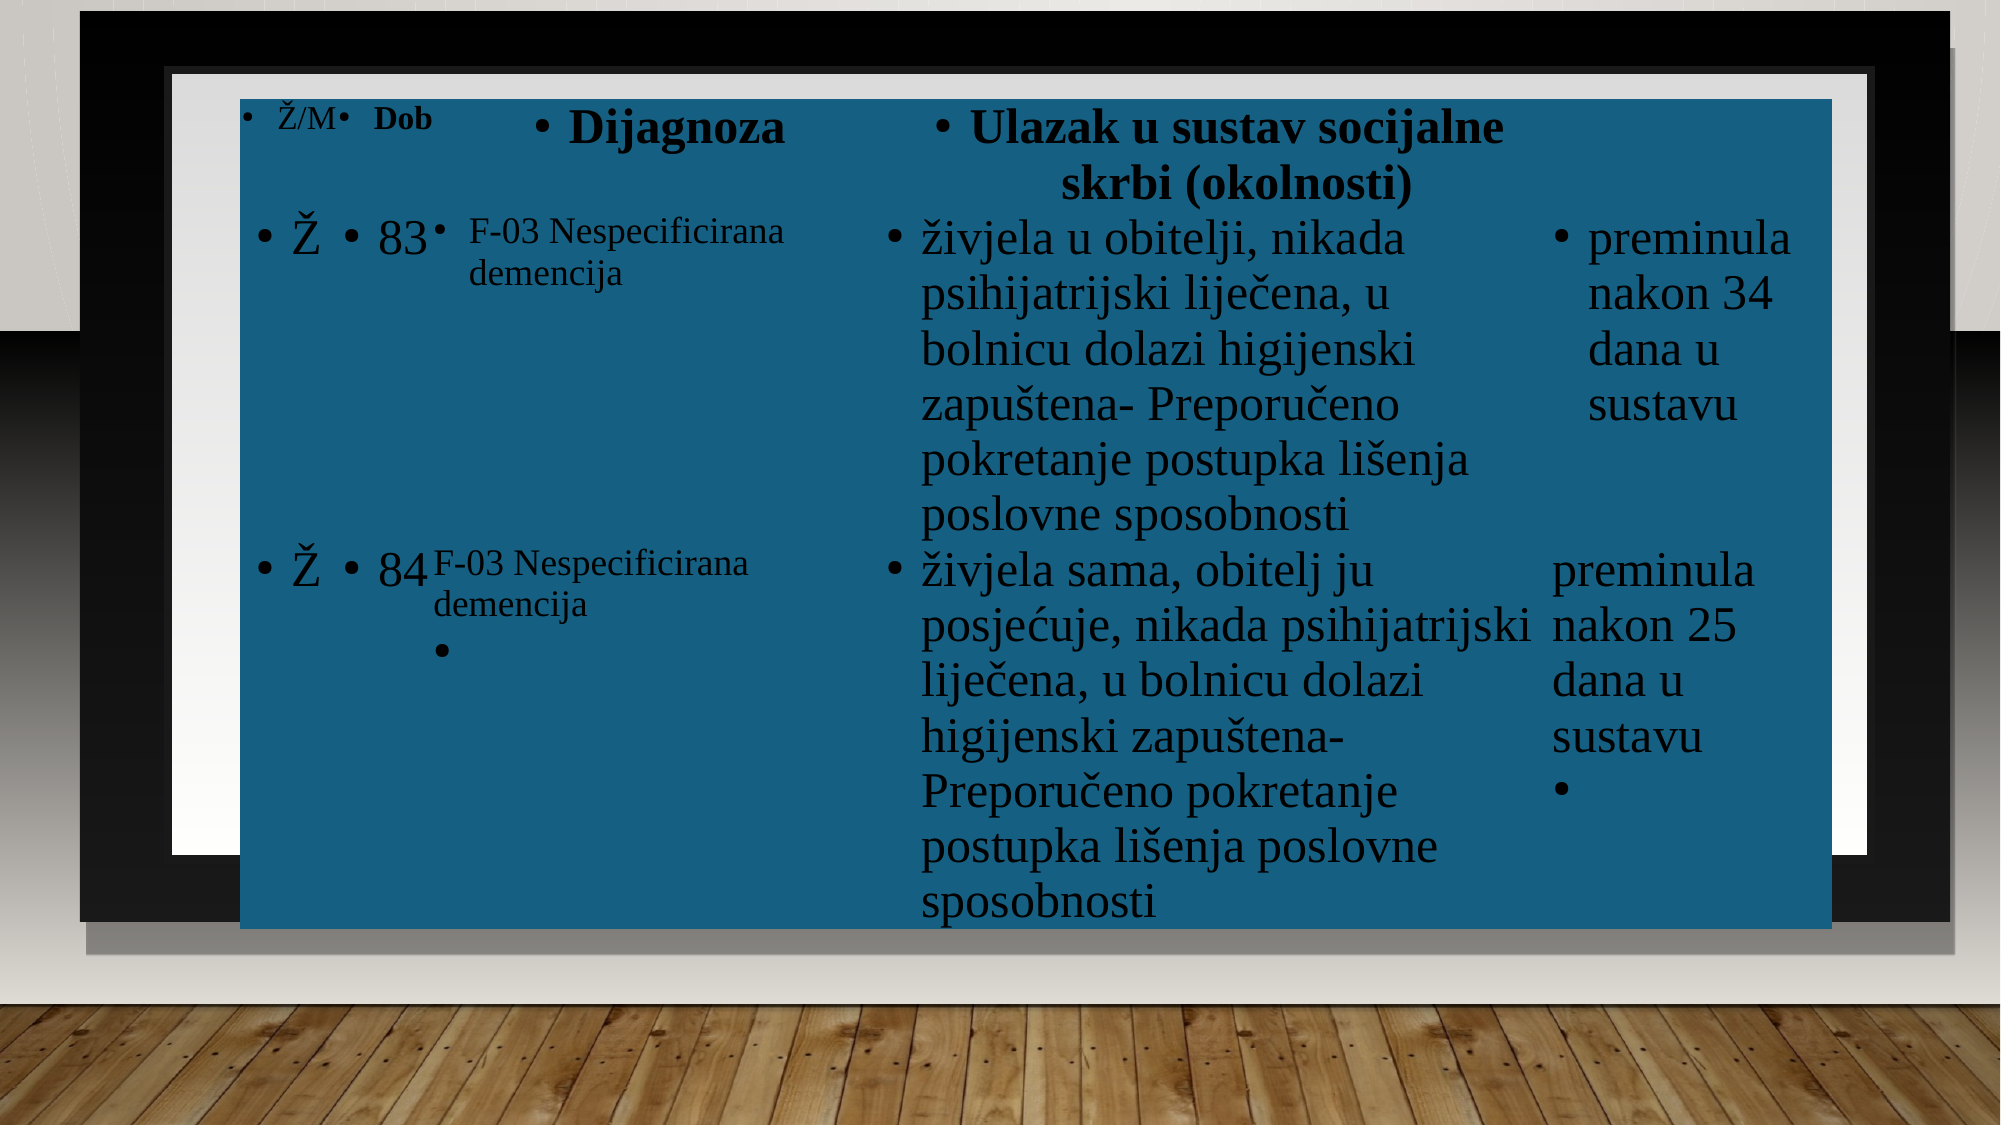

| Ž/M | Dob | Dijagnoza | Ulazak u sustav socijalne skrbi (okolnosti) | |
| --- | --- | --- | --- | --- |
| Ž | 83 | F-03 Nespecificirana demencija | živjela u obitelji, nikada psihijatrijski liječena, u bolnicu dolazi higijenski zapuštena- Preporučeno pokretanje postupka lišenja poslovne sposobnosti | preminula nakon 34 dana u sustavu |
| Ž | 84 | F-03 Nespecificirana demencija | živjela sama, obitelj ju posjećuje, nikada psihijatrijski liječena, u bolnicu dolazi higijenski zapuštena- Preporučeno pokretanje postupka lišenja poslovne sposobnosti | preminula nakon 25 dana u sustavu |